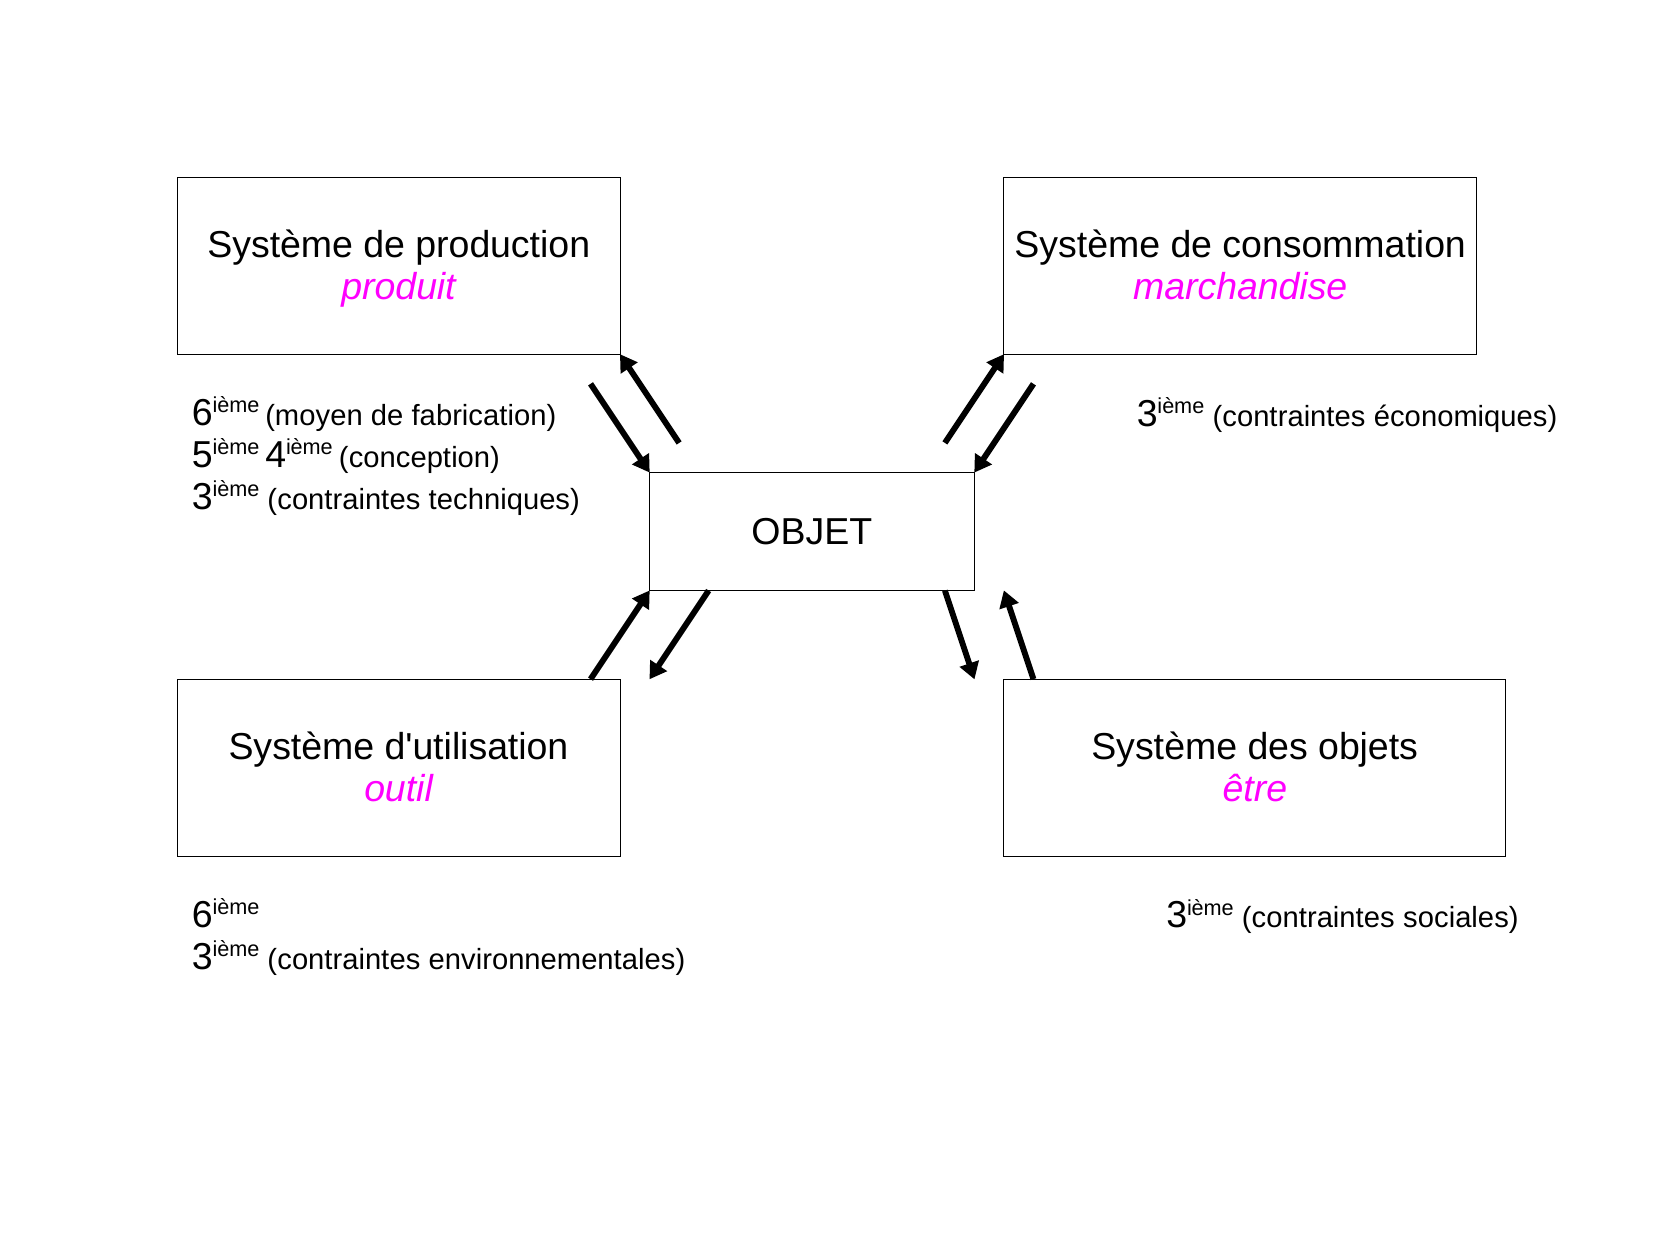

Système de production
produit
Système de consommation
marchandise
6ième (moyen de fabrication)
5ième 4ième (conception)
3ième (contraintes techniques)
3ième (contraintes économiques)
OBJET
Système d'utilisation
outil
Système des objets
être
6ième
3ième (contraintes environnementales)
3ième (contraintes sociales)